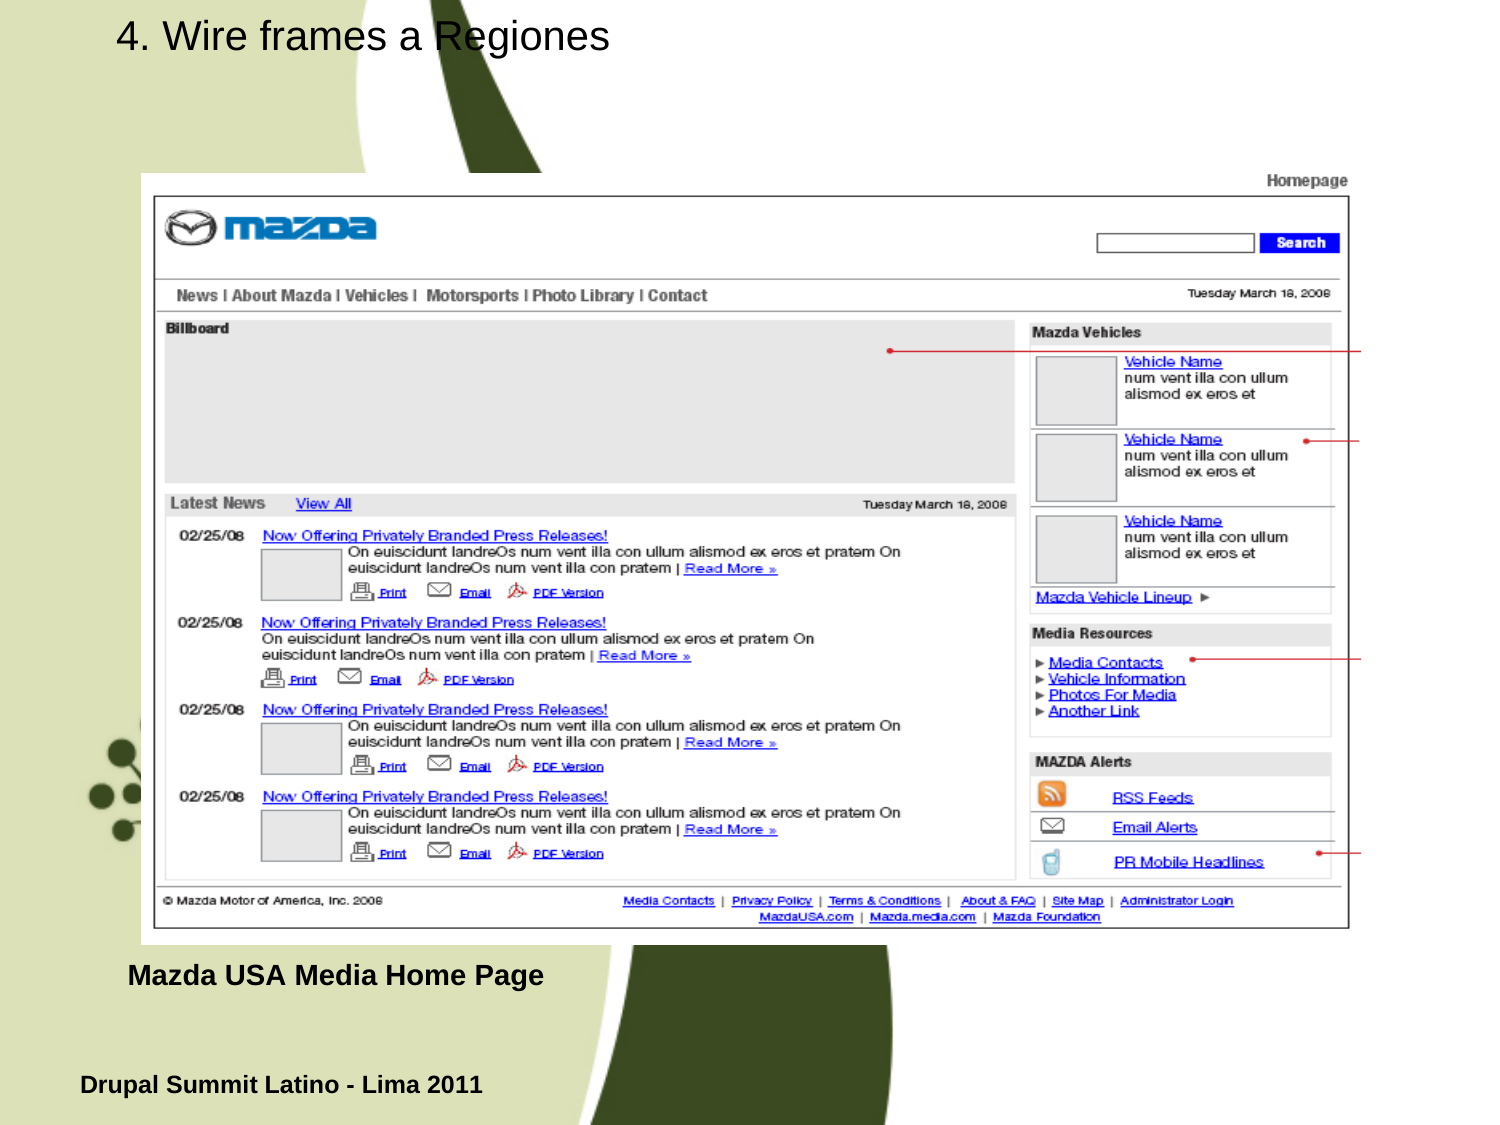

4. Wire frames a Regiones
Mazda USA Media Home Page
Drupal Summit Latino - Lima 2011